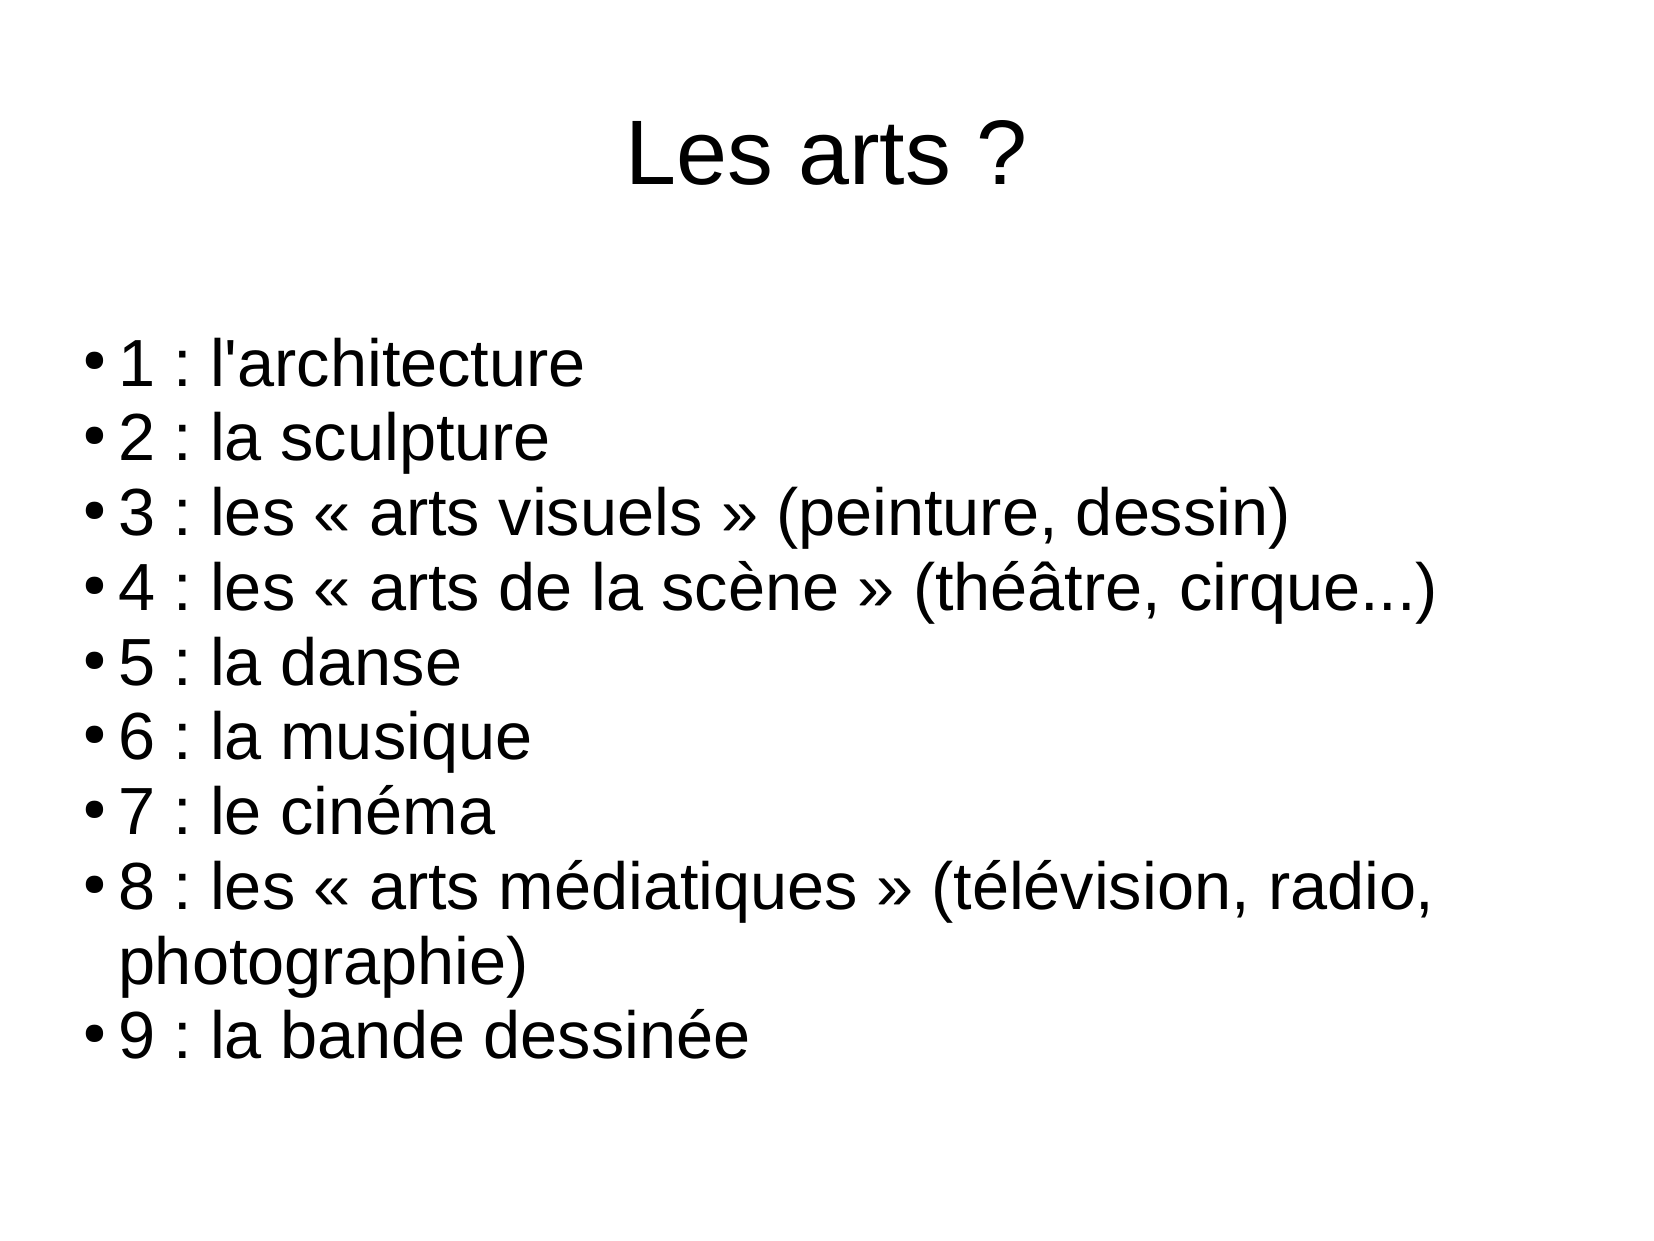

# Les arts ?
1 : l'architecture
2 : la sculpture
3 : les « arts visuels » (peinture, dessin)
4 : les « arts de la scène » (théâtre, cirque...)
5 : la danse
6 : la musique
7 : le cinéma
8 : les « arts médiatiques » (télévision, radio, photographie)
9 : la bande dessinée